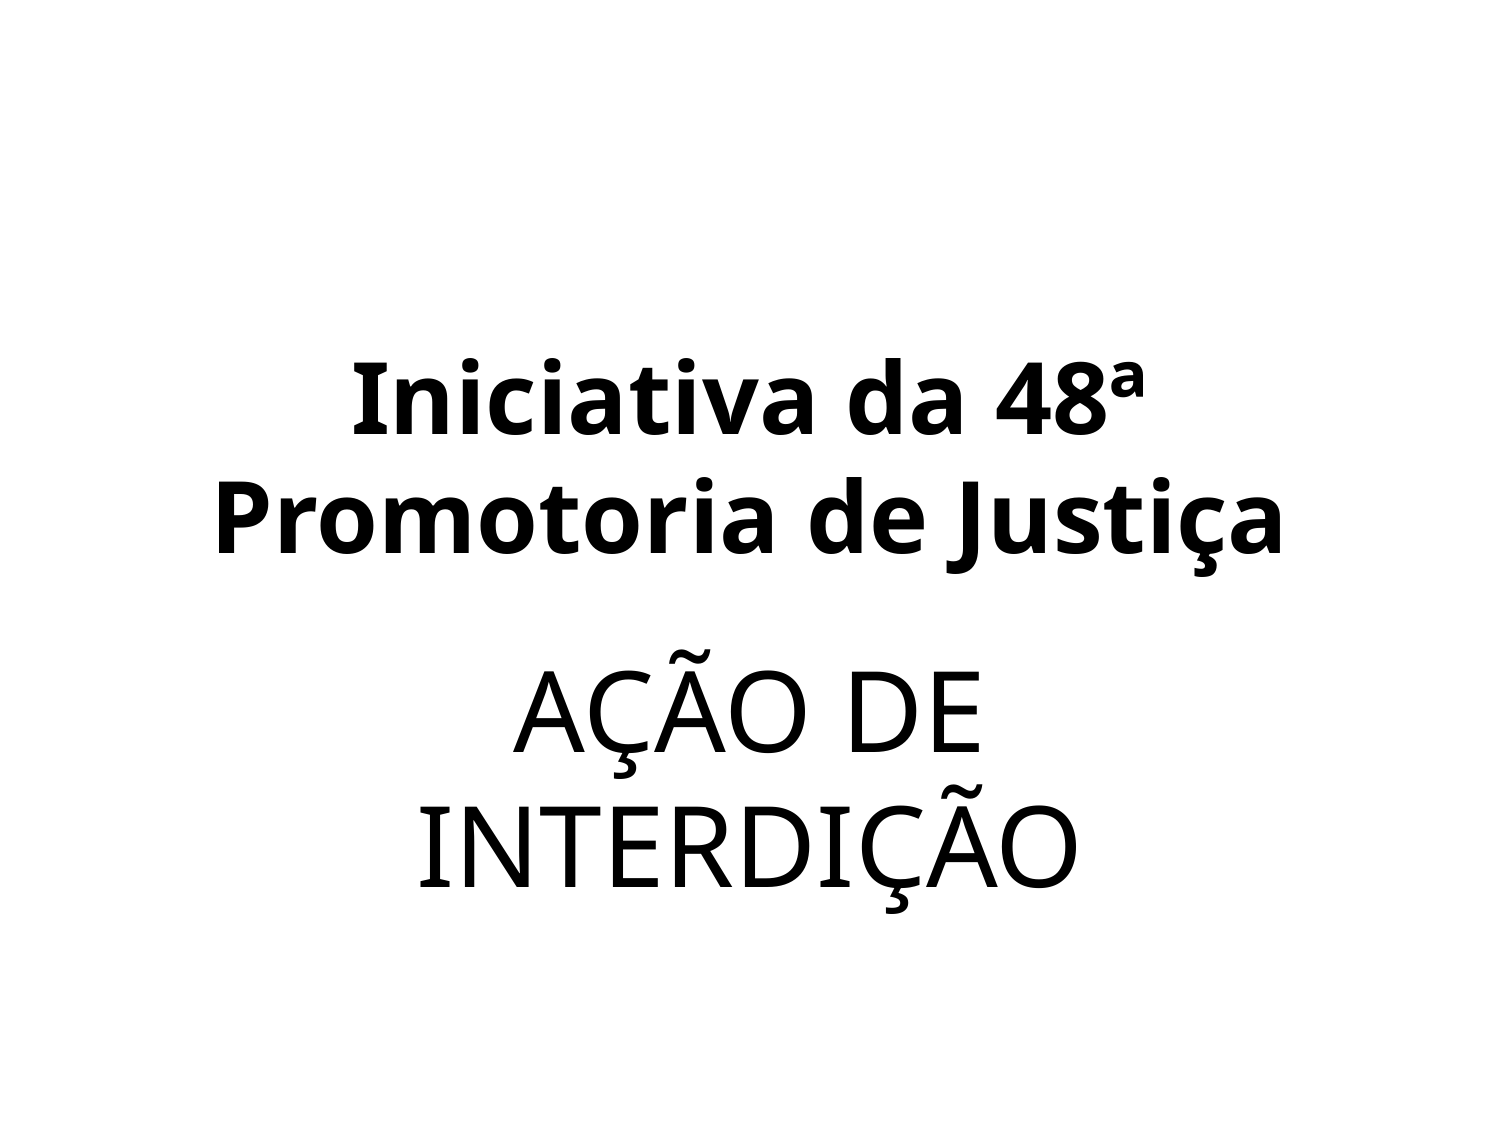

# Iniciativa da 48ª Promotoria de Justiça
AÇÃO DE INTERDIÇÃO